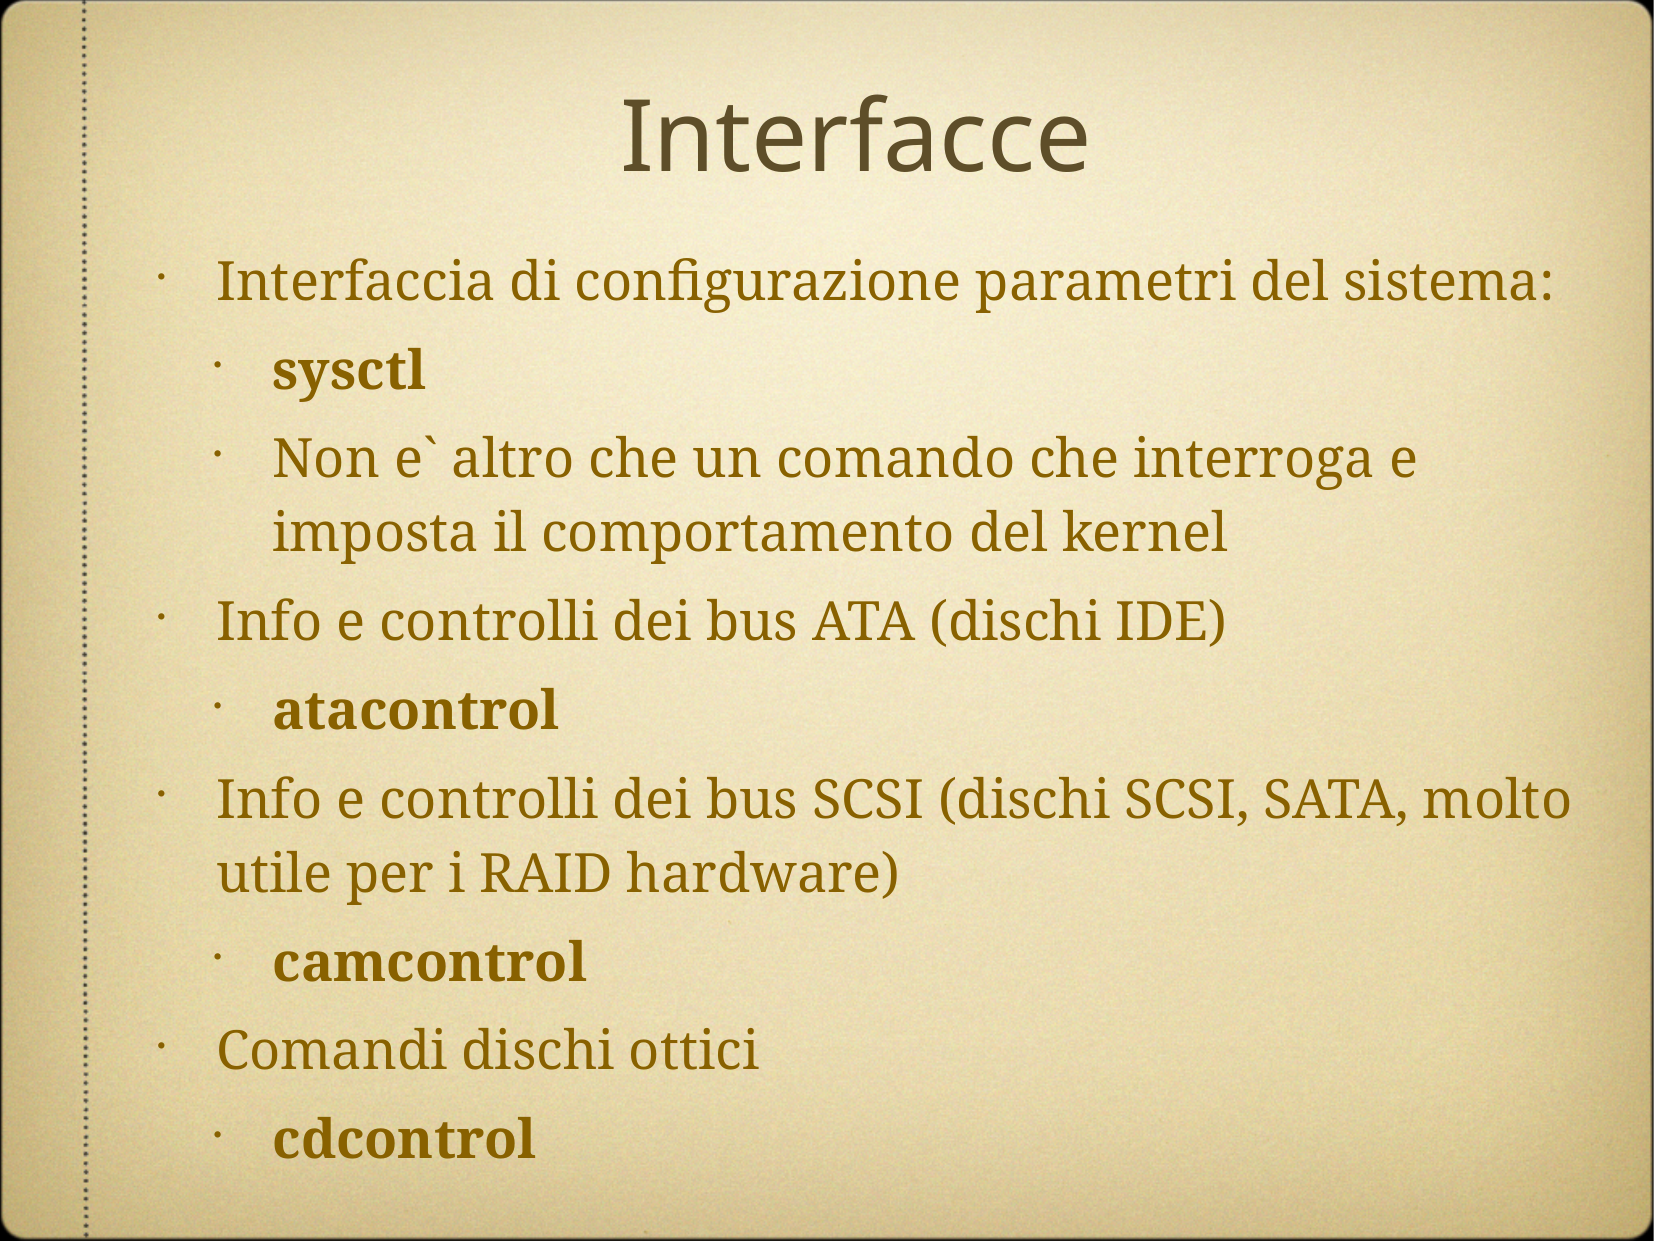

# Interfacce
Interfaccia di configurazione parametri del sistema:
sysctl
Non e` altro che un comando che interroga e imposta il comportamento del kernel
Info e controlli dei bus ATA (dischi IDE)
atacontrol
Info e controlli dei bus SCSI (dischi SCSI, SATA, molto utile per i RAID hardware)
camcontrol
Comandi dischi ottici
cdcontrol